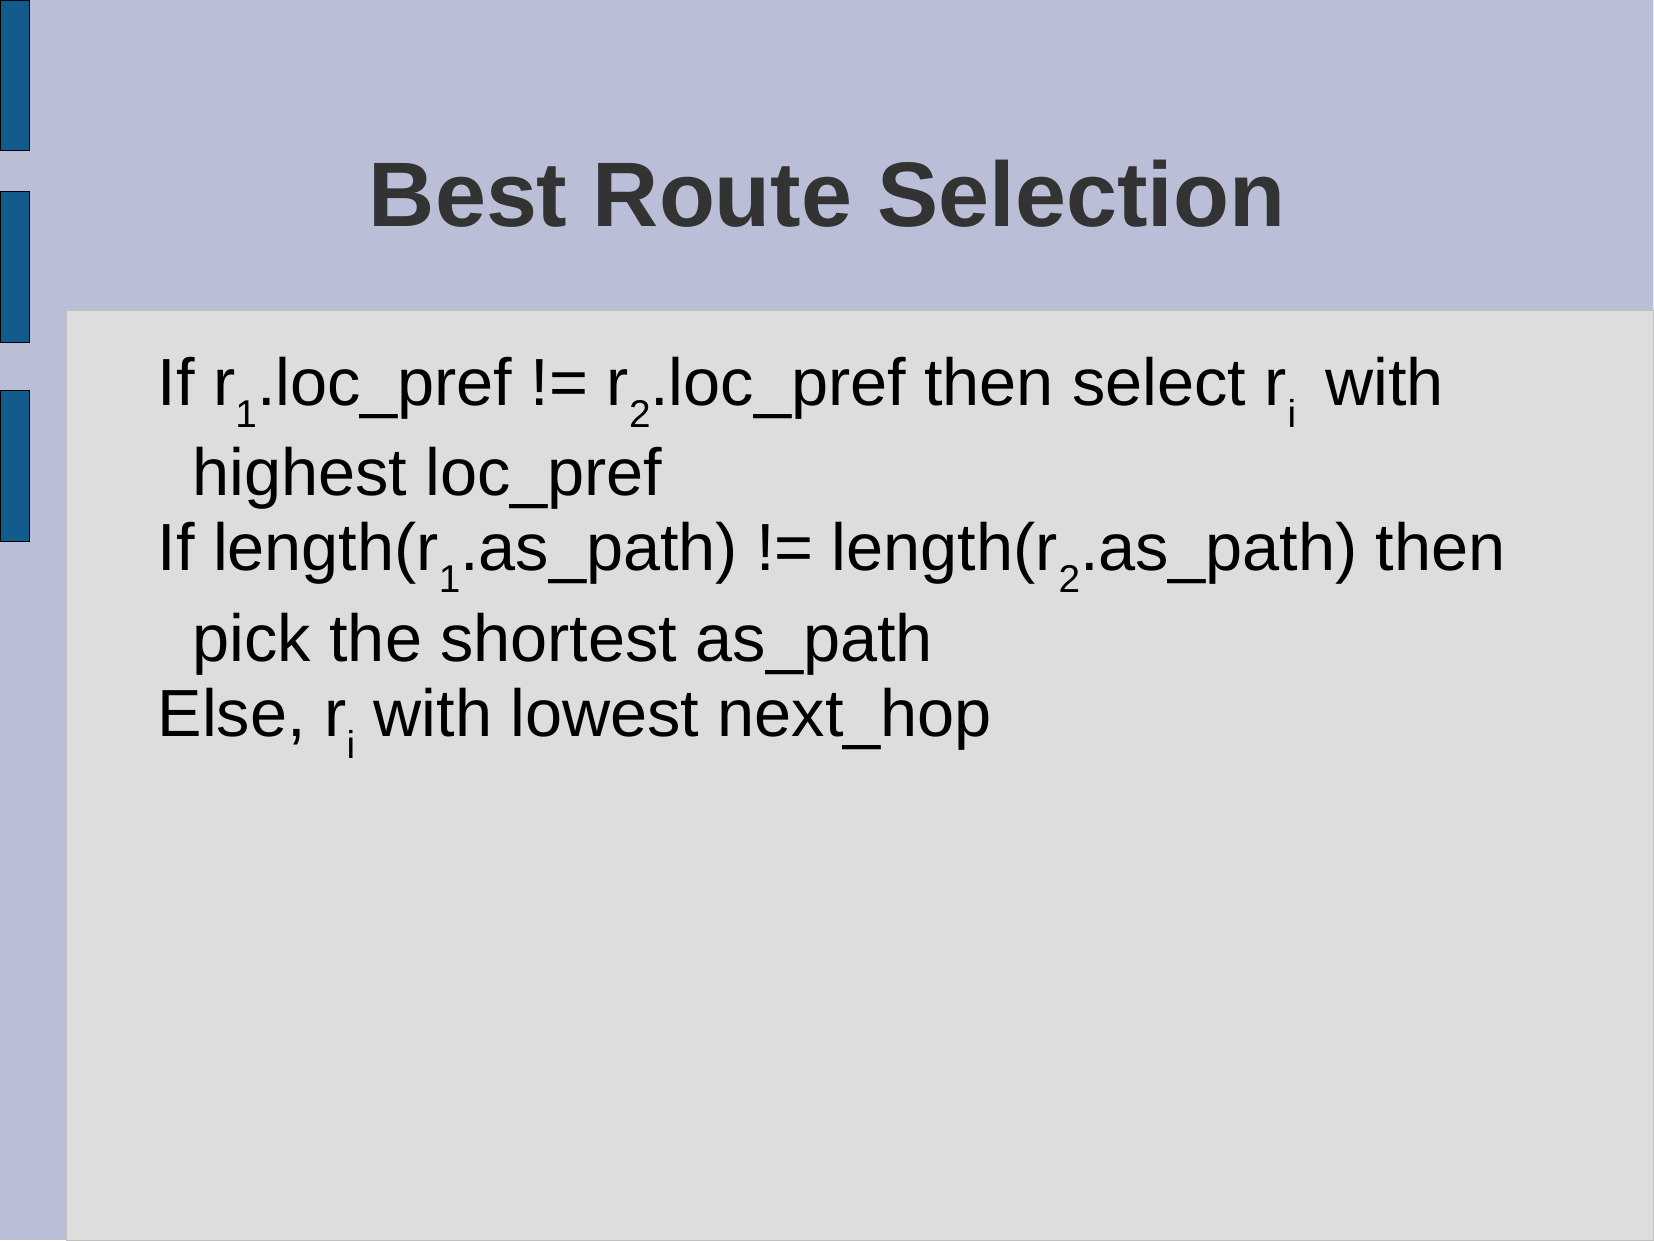

# Best Route Selection
 If r1.loc_pref != r2.loc_pref then select ri with highest loc_pref
 If length(r1.as_path) != length(r2.as_path) then pick the shortest as_path
 Else, ri with lowest next_hop